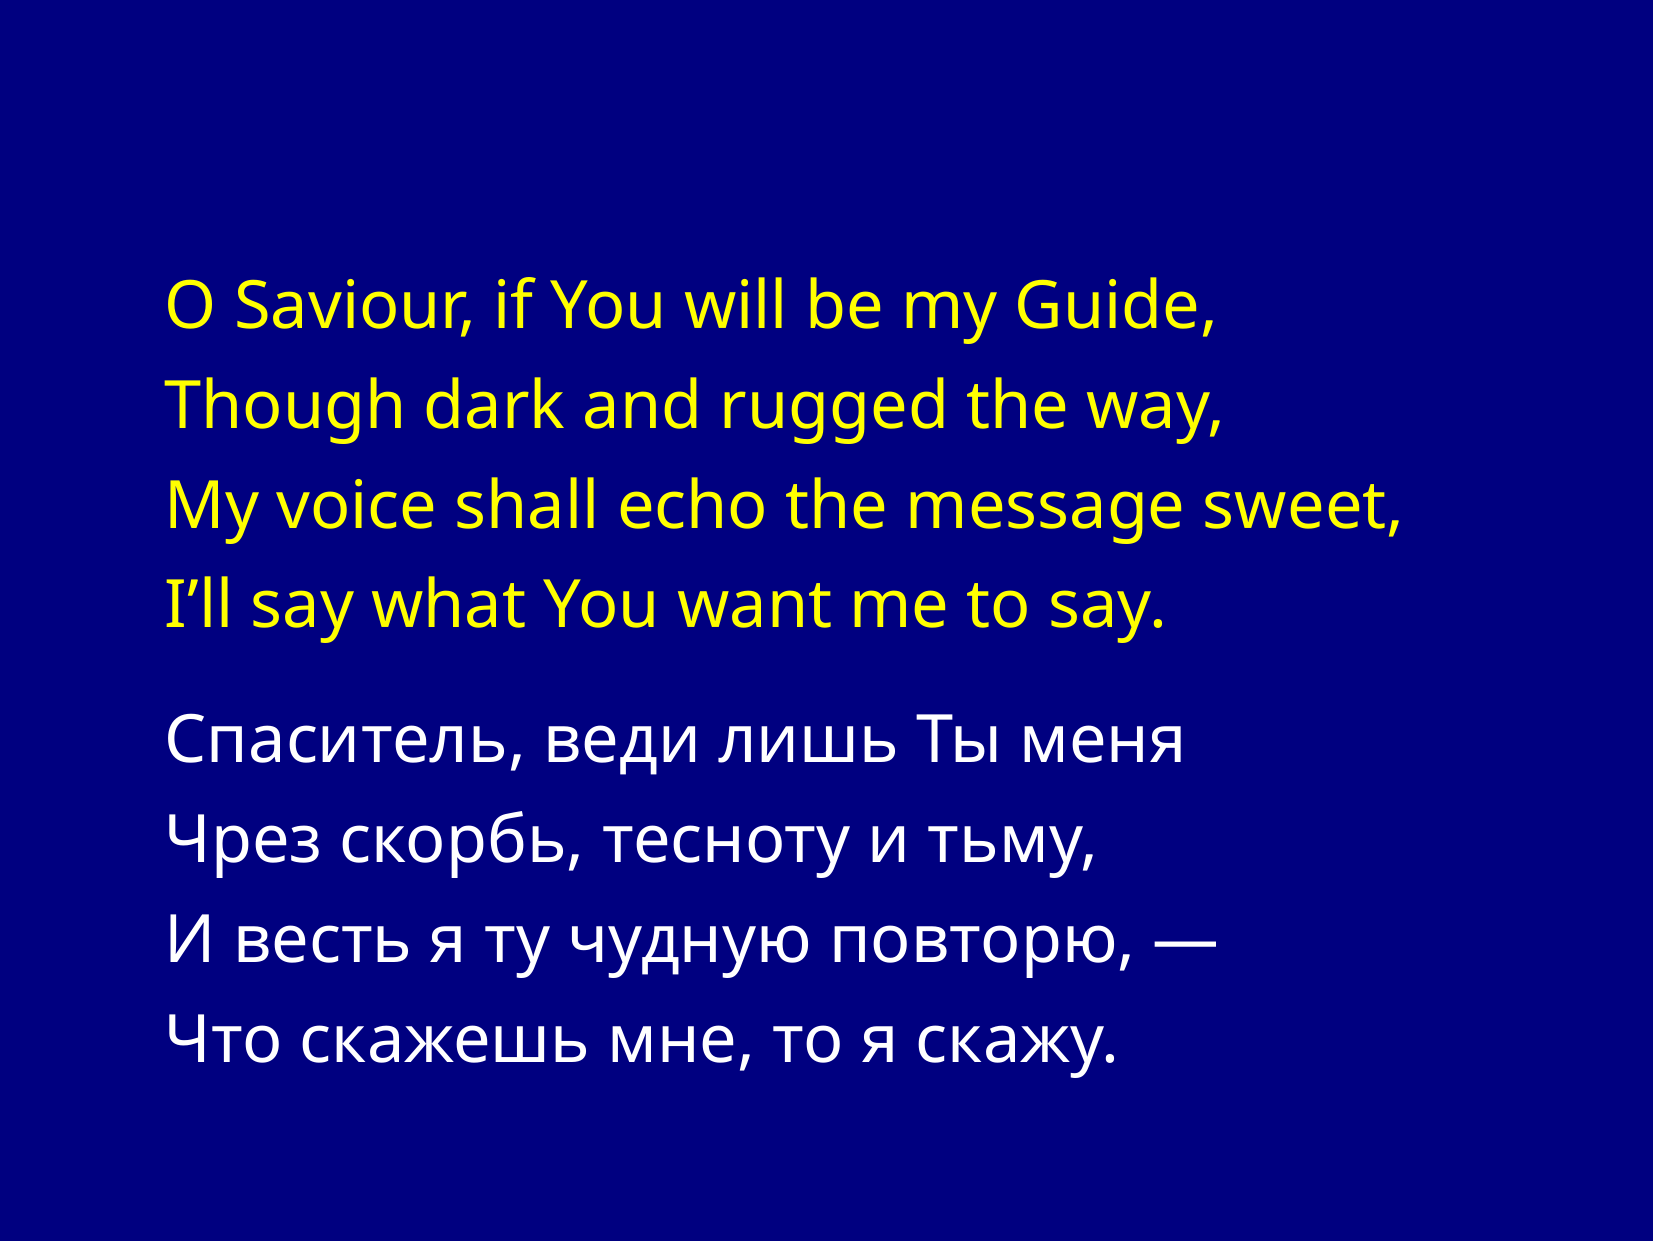

O Saviour, if You will be my Guide,
	Though dark and rugged the way,
	My voice shall echo the message sweet,
	I’ll say what You want me to say.
	Спаситель, веди лишь Ты меня
	Чрез скорбь, тесноту и тьму,
	И весть я ту чудную повторю, —
	Что скажешь мне, то я скажу.